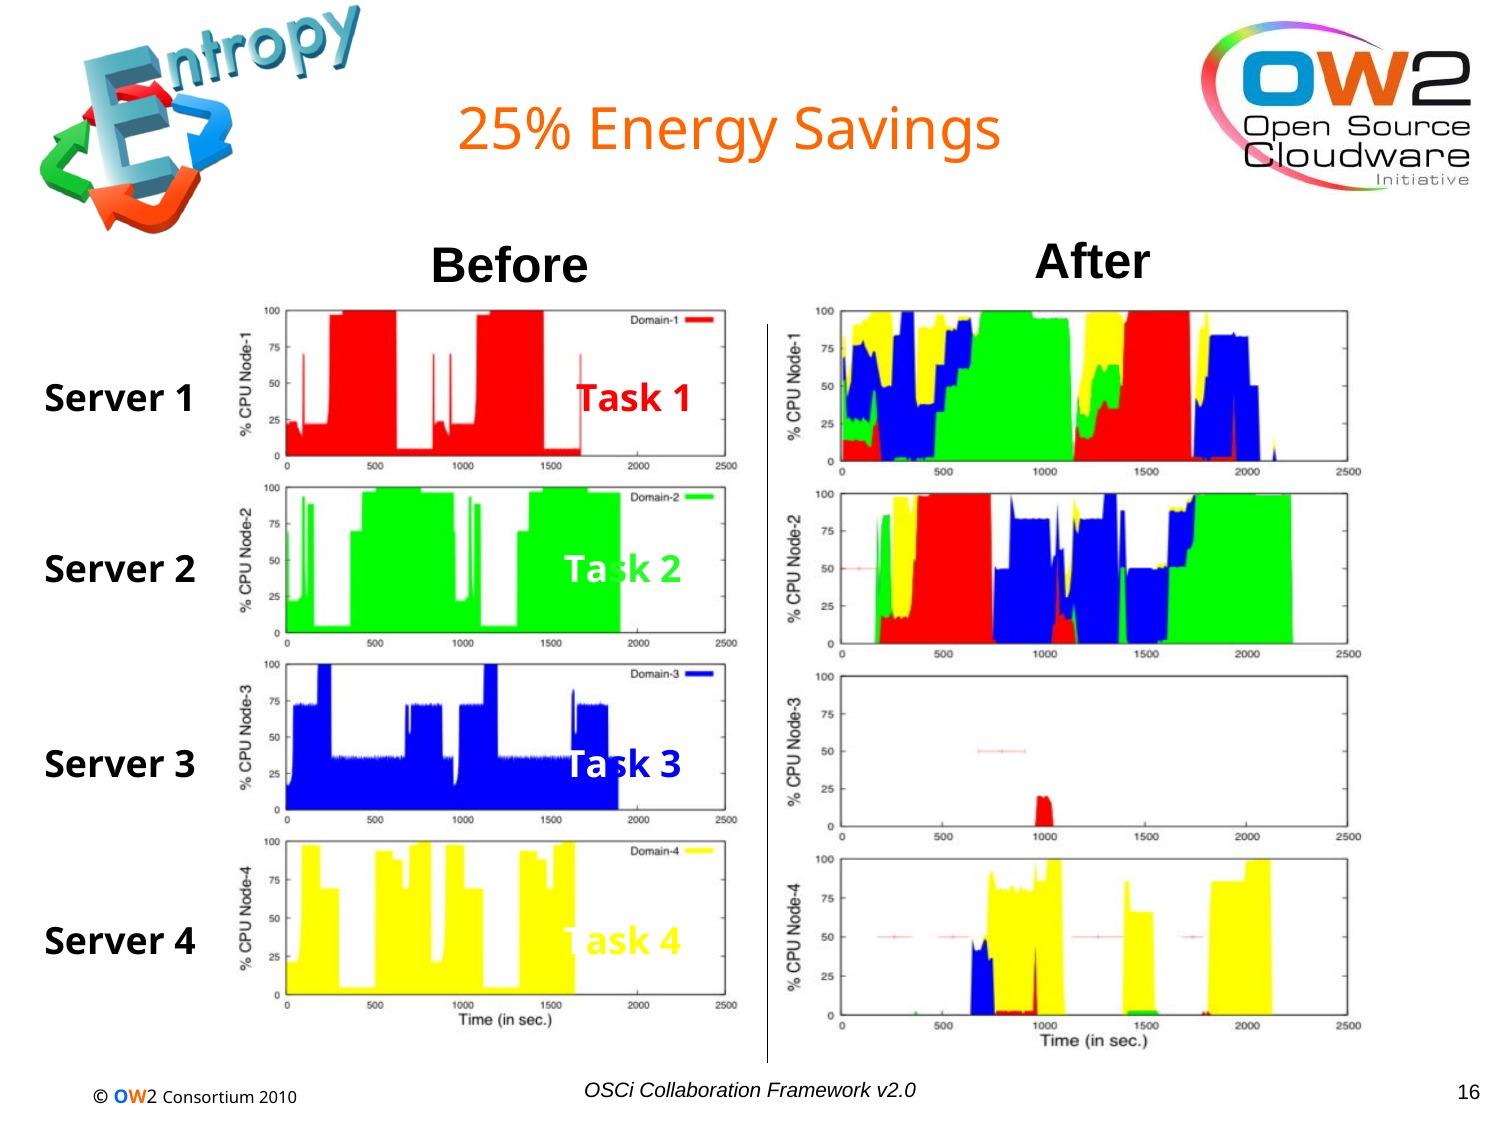

# 25% Energy Savings
After
Before
Server 1
Task 1
Server 2
Task 2
Server 3
Task 3
Server 4
Task 4